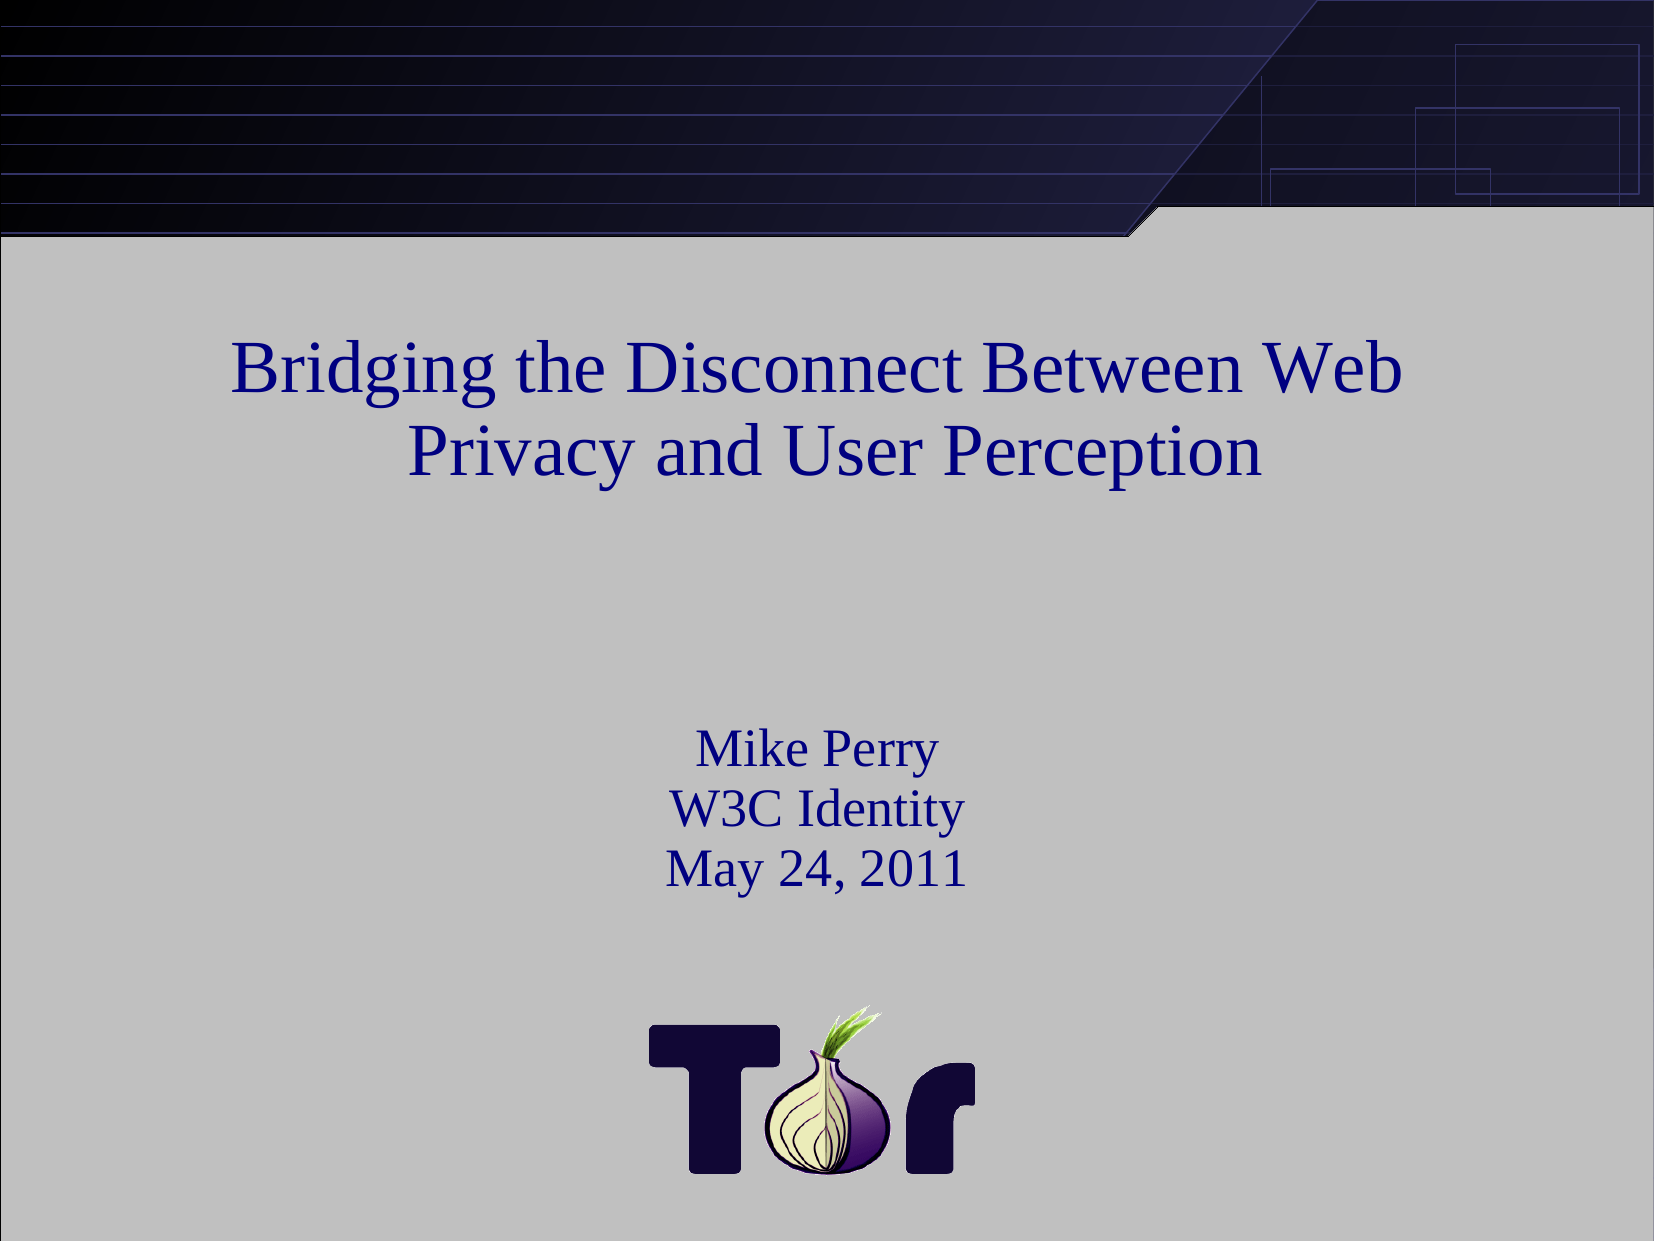

# Bridging the Disconnect Between Web Privacy and User Perception
Mike Perry
W3C Identity
May 24, 2011